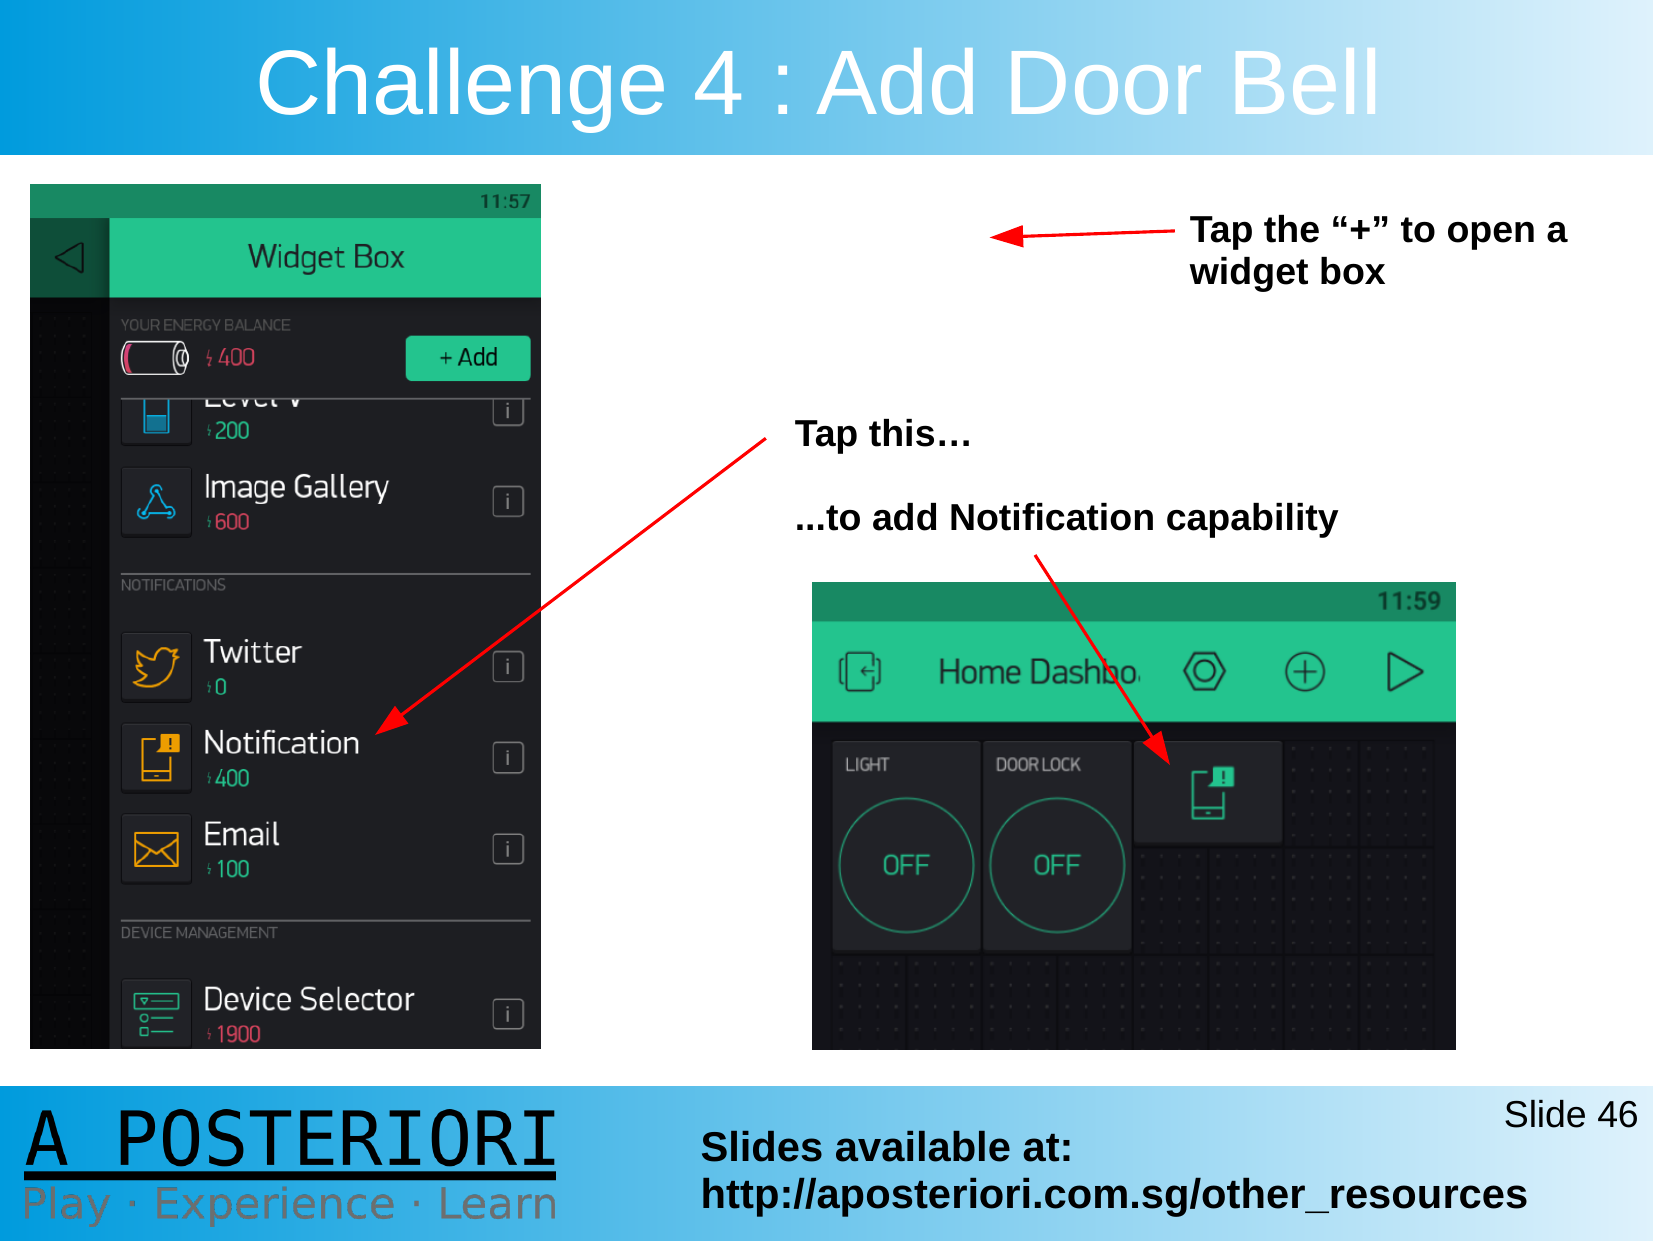

# Challenge 4 : Add Door Bell
Tap the “+” to open a widget box
Tap this…
...to add Notification capability